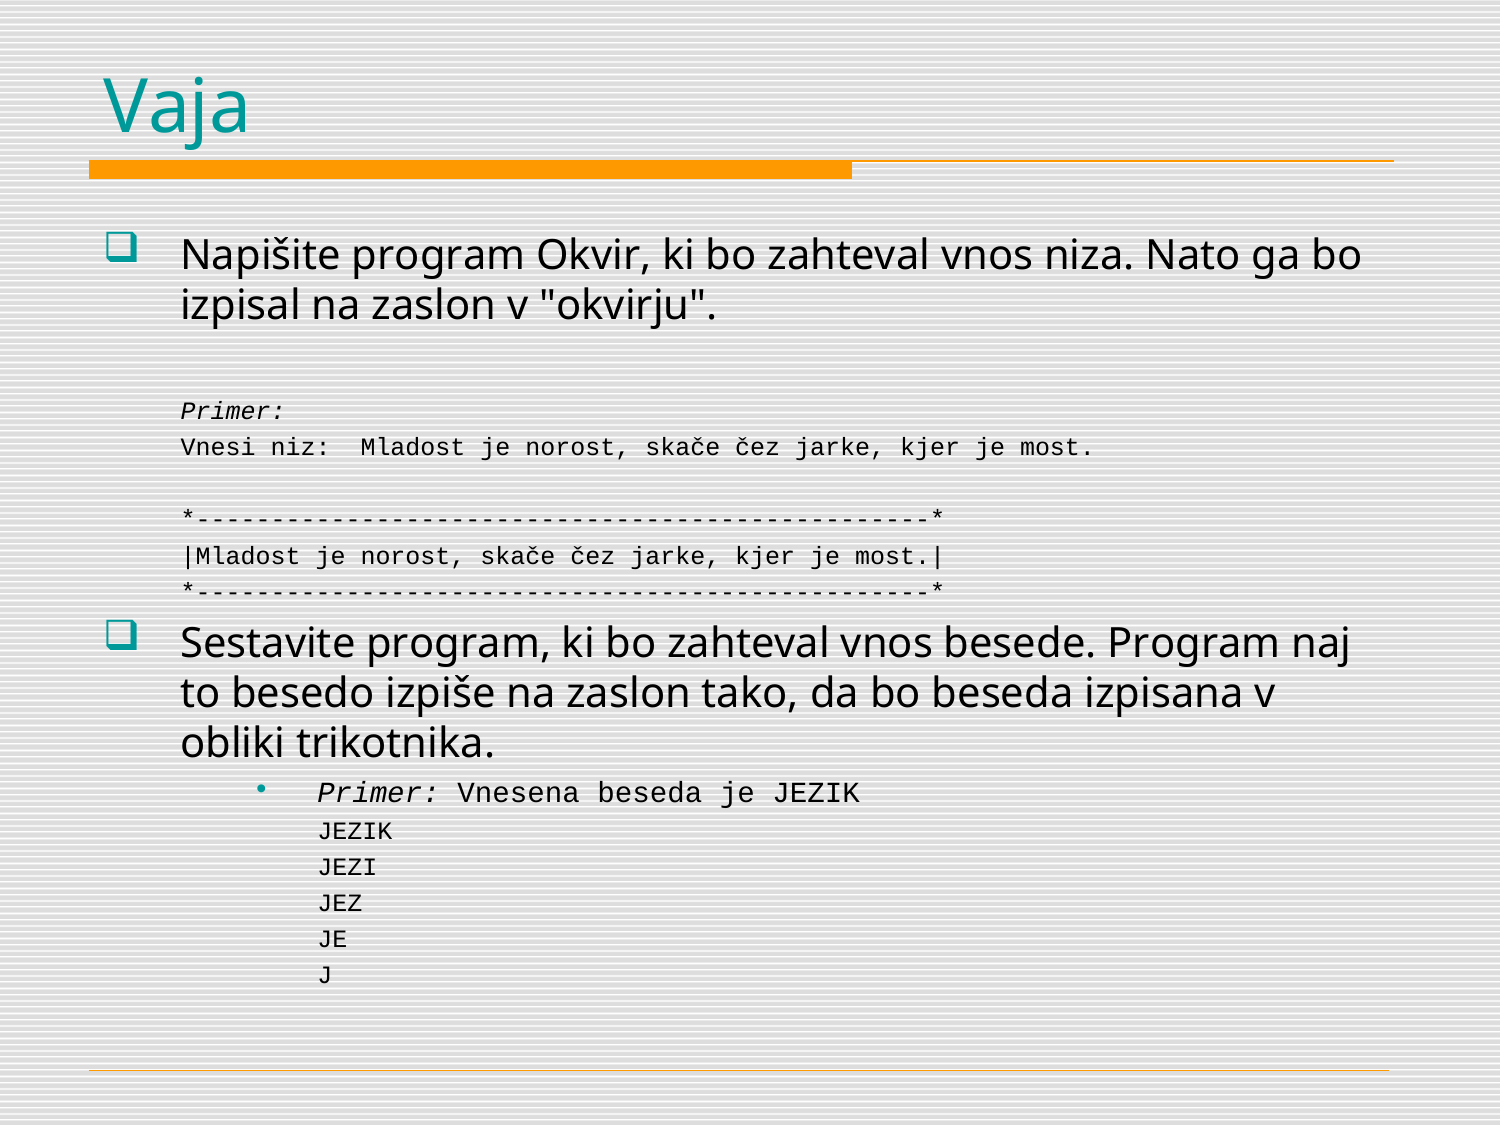

# Vaja
Napišite program Okvir, ki bo zahteval vnos niza. Nato ga bo izpisal na zaslon v "okvirju".
Primer:
Vnesi niz: Mladost je norost, skače čez jarke, kjer je most.
*-------------------------------------------------*
|Mladost je norost, skače čez jarke, kjer je most.|
*-------------------------------------------------*
Sestavite program, ki bo zahteval vnos besede. Program naj to besedo izpiše na zaslon tako, da bo beseda izpisana v obliki trikotnika.
Primer: Vnesena beseda je JEZIK
JEZIK
JEZI
JEZ
JE
J